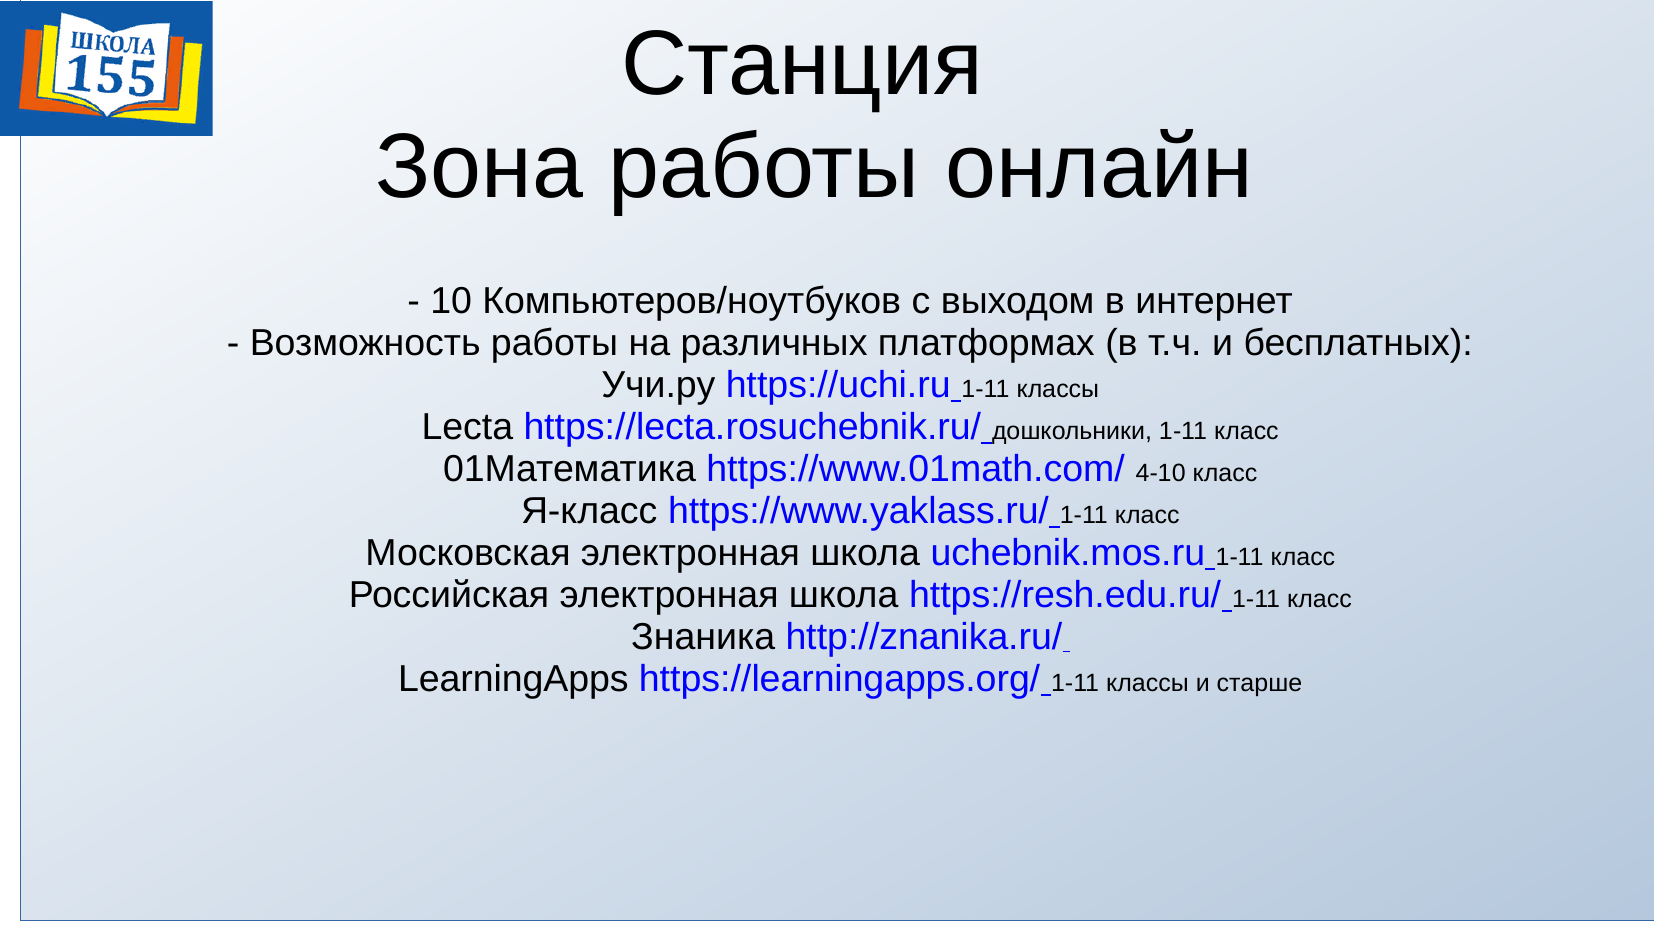

# Станция Зона работы онлайн
- 10 Компьютеров/ноутбуков с выходом в интернет
- Возможность работы на различных платформах (в т.ч. и бесплатных):
Учи.ру https://uchi.ru 1-11 классы
Lecta https://lecta.rosuchebnik.ru/ дошкольники, 1-11 класс
01Математика https://www.01math.com/ 4-10 класс
Я-класс https://www.yaklass.ru/ 1-11 класс
Московская электронная школа uchebnik.mos.ru 1-11 класс
Российская электронная школа https://resh.edu.ru/ 1-11 класс
Знаника http://znanika.ru/
LearningApps https://learningapps.org/ 1-11 классы и старше